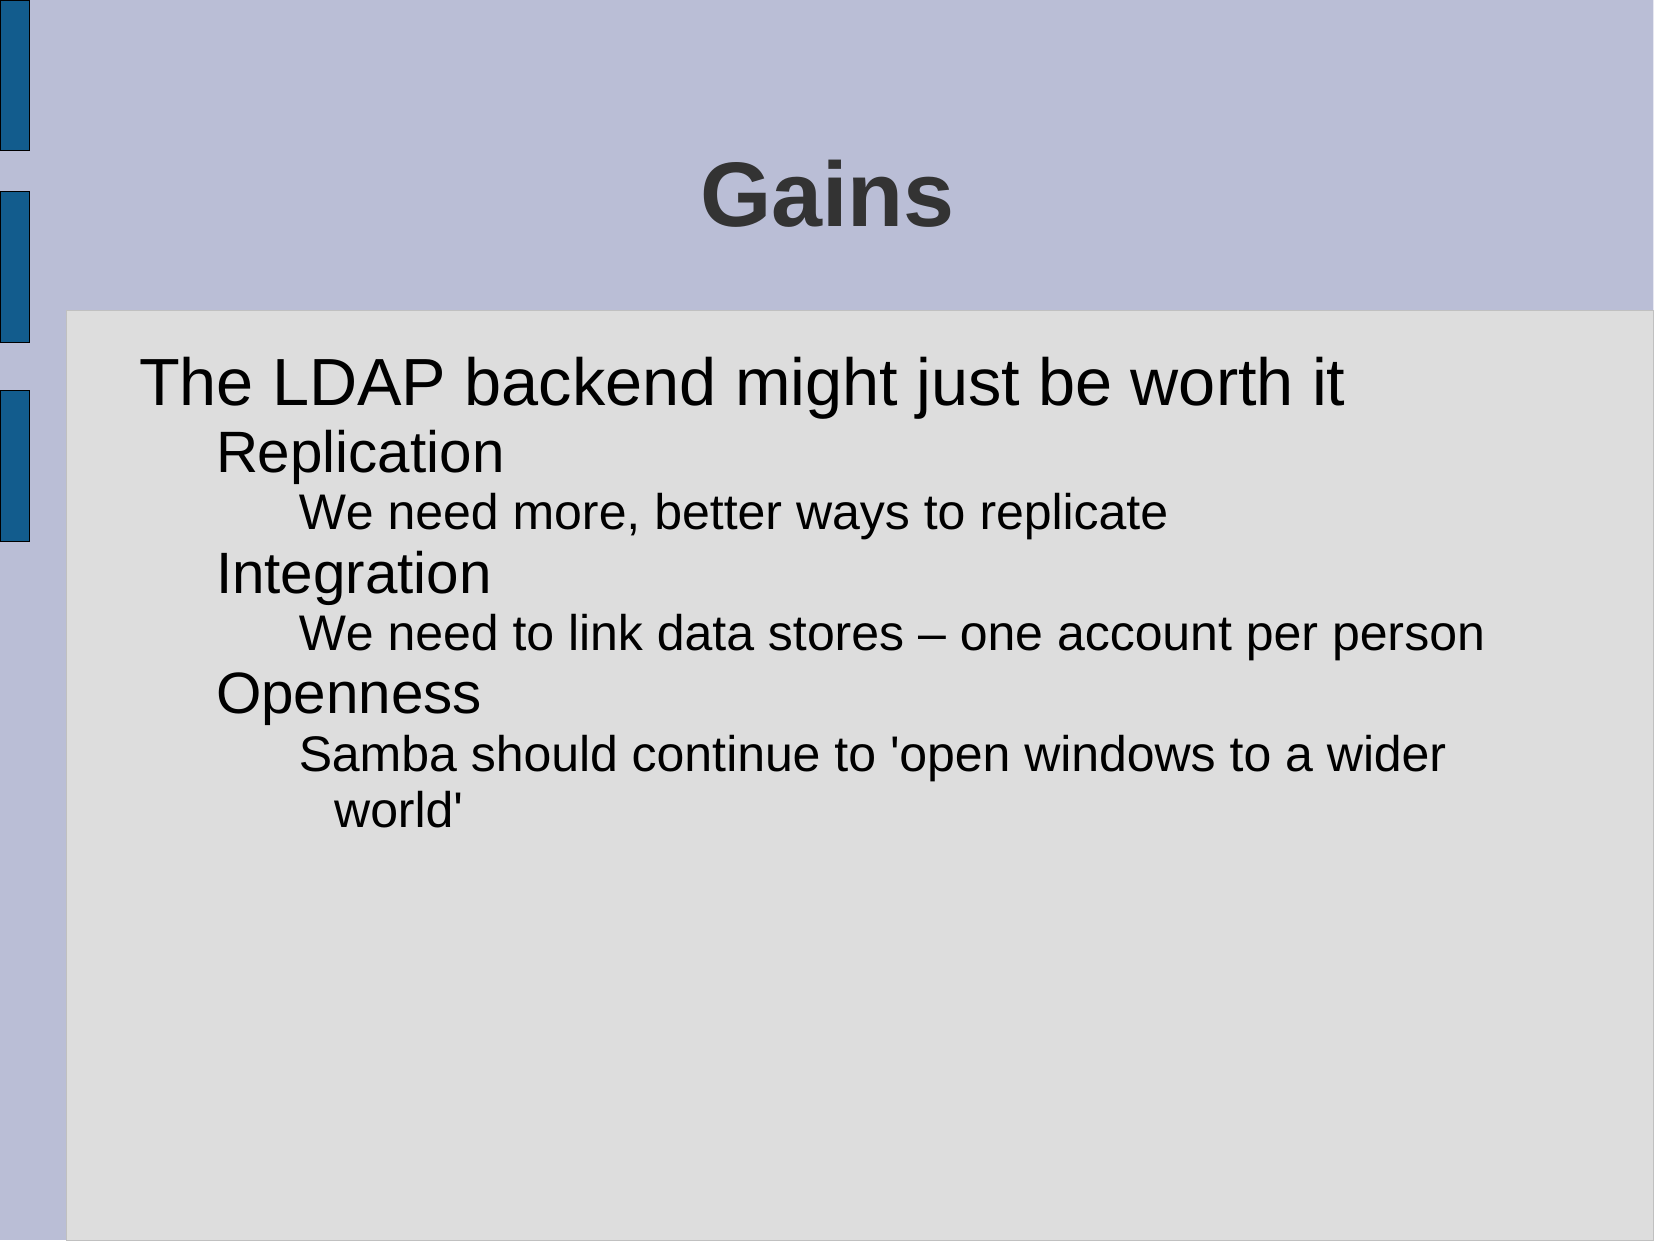

# Gains
The LDAP backend might just be worth it
Replication
We need more, better ways to replicate
Integration
We need to link data stores – one account per person
Openness
Samba should continue to 'open windows to a wider world'